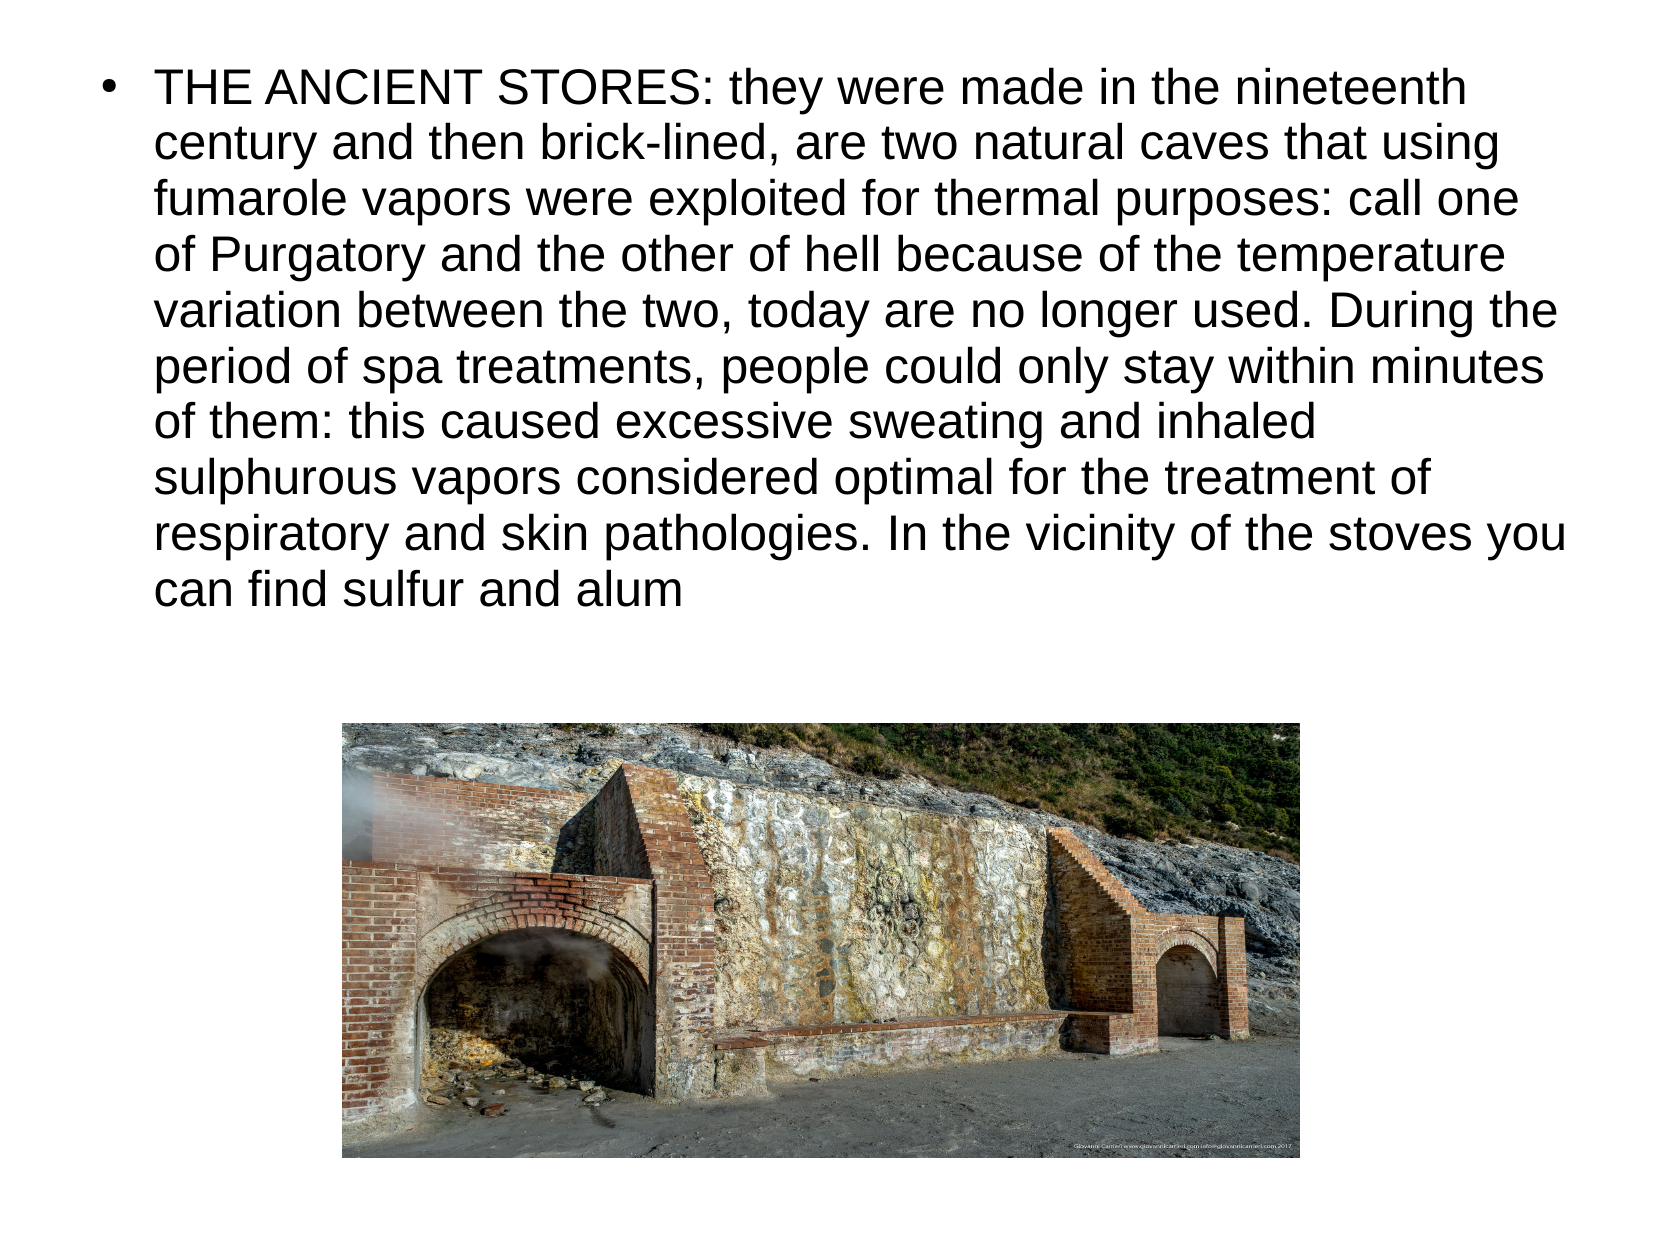

# THE ANCIENT STORES: they were made in the nineteenth century and then brick-lined, are two natural caves that using fumarole vapors were exploited for thermal purposes: call one of Purgatory and the other of hell because of the temperature variation between the two, today are no longer used. During the period of spa treatments, people could only stay within minutes of them: this caused excessive sweating and inhaled sulphurous vapors considered optimal for the treatment of respiratory and skin pathologies. In the vicinity of the stoves you can find sulfur and alum